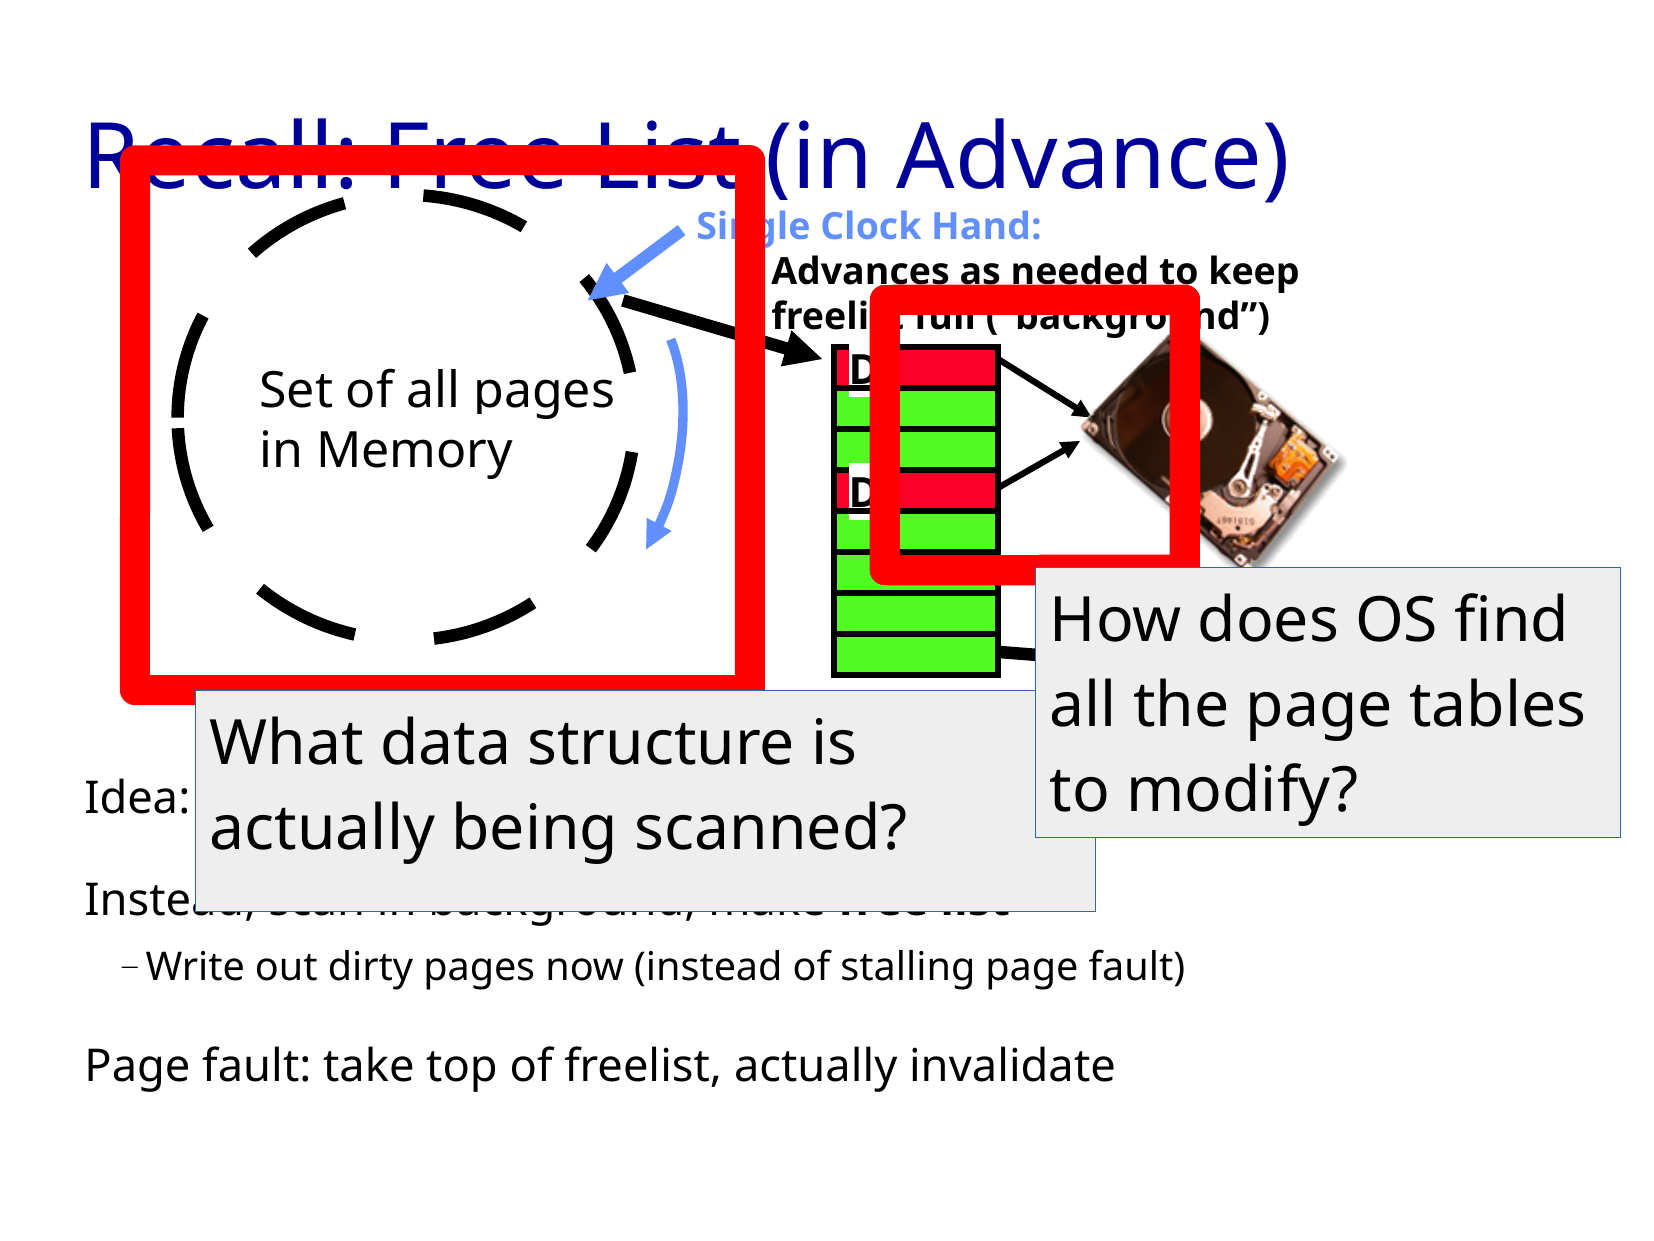

# Recall: Free List (in Advance)
Set of all pages
in Memory
Single Clock Hand:
Advances as needed to keep freelist full (“background”)
D
D
Free Pages
For Processes
How does OS find all the page tables to modify?
What data structure is actually being scanned?
Idea: Avoid scanning pages on page fault
Instead, scan in background, make free list
Write out dirty pages now (instead of stalling page fault)
Page fault: take top of freelist, actually invalidate